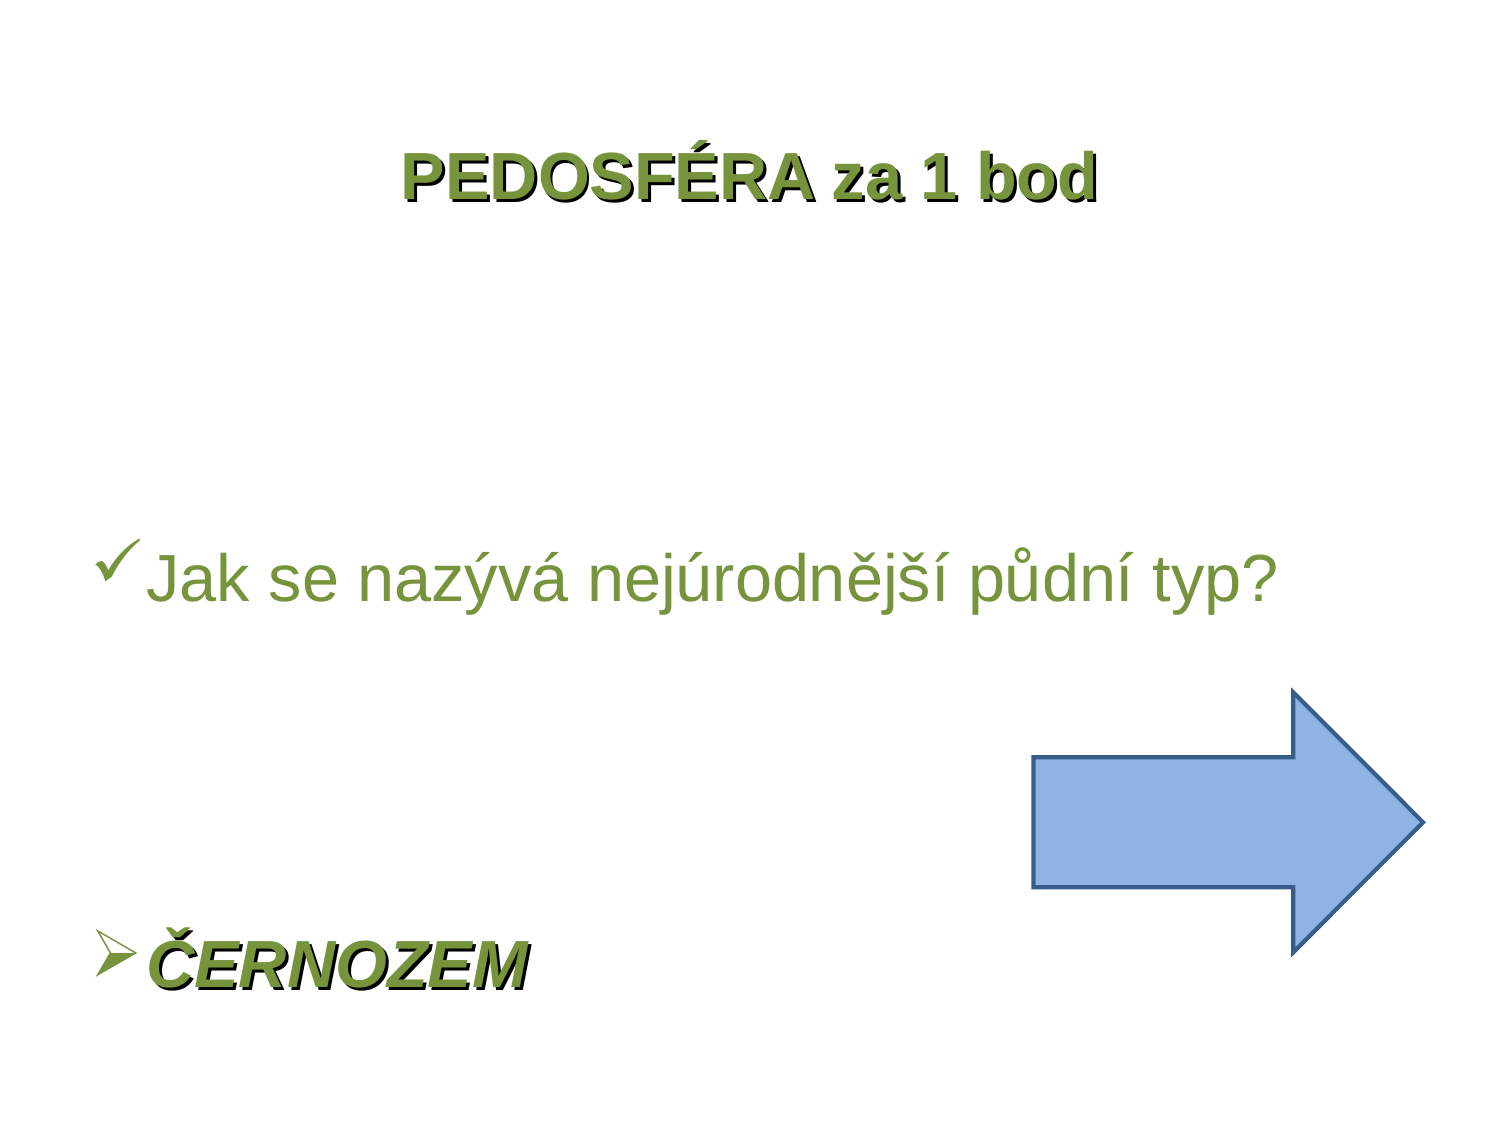

# PEDOSFÉRA za 1 bod
Jak se nazývá nejúrodnější půdní typ?
ČERNOZEM